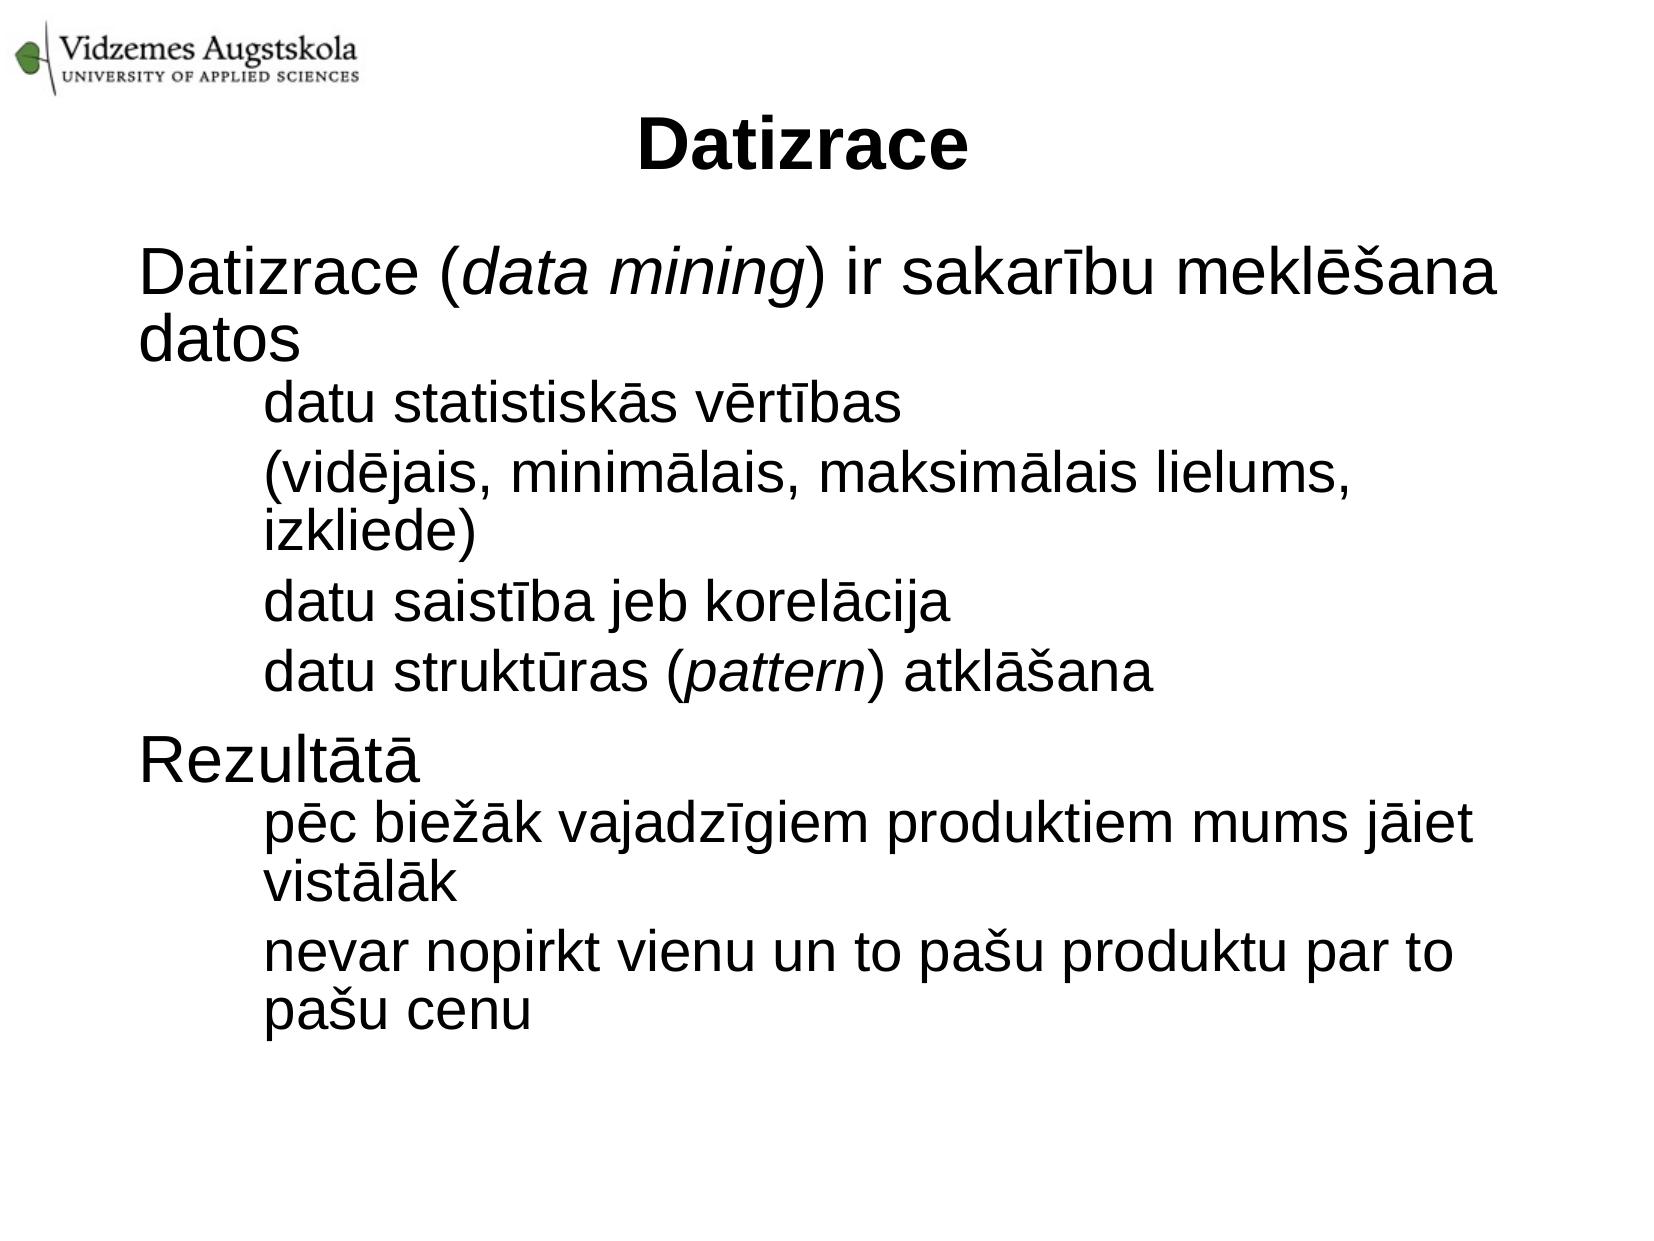

# Datizrace
Datizrace (data mining) ir sakarību meklēšana datos
datu statistiskās vērtības
(vidējais, minimālais, maksimālais lielums, izkliede)
datu saistība jeb korelācija
datu struktūras (pattern) atklāšana
Rezultātā
pēc biežāk vajadzīgiem produktiem mums jāiet vistālāk
nevar nopirkt vienu un to pašu produktu par to pašu cenu